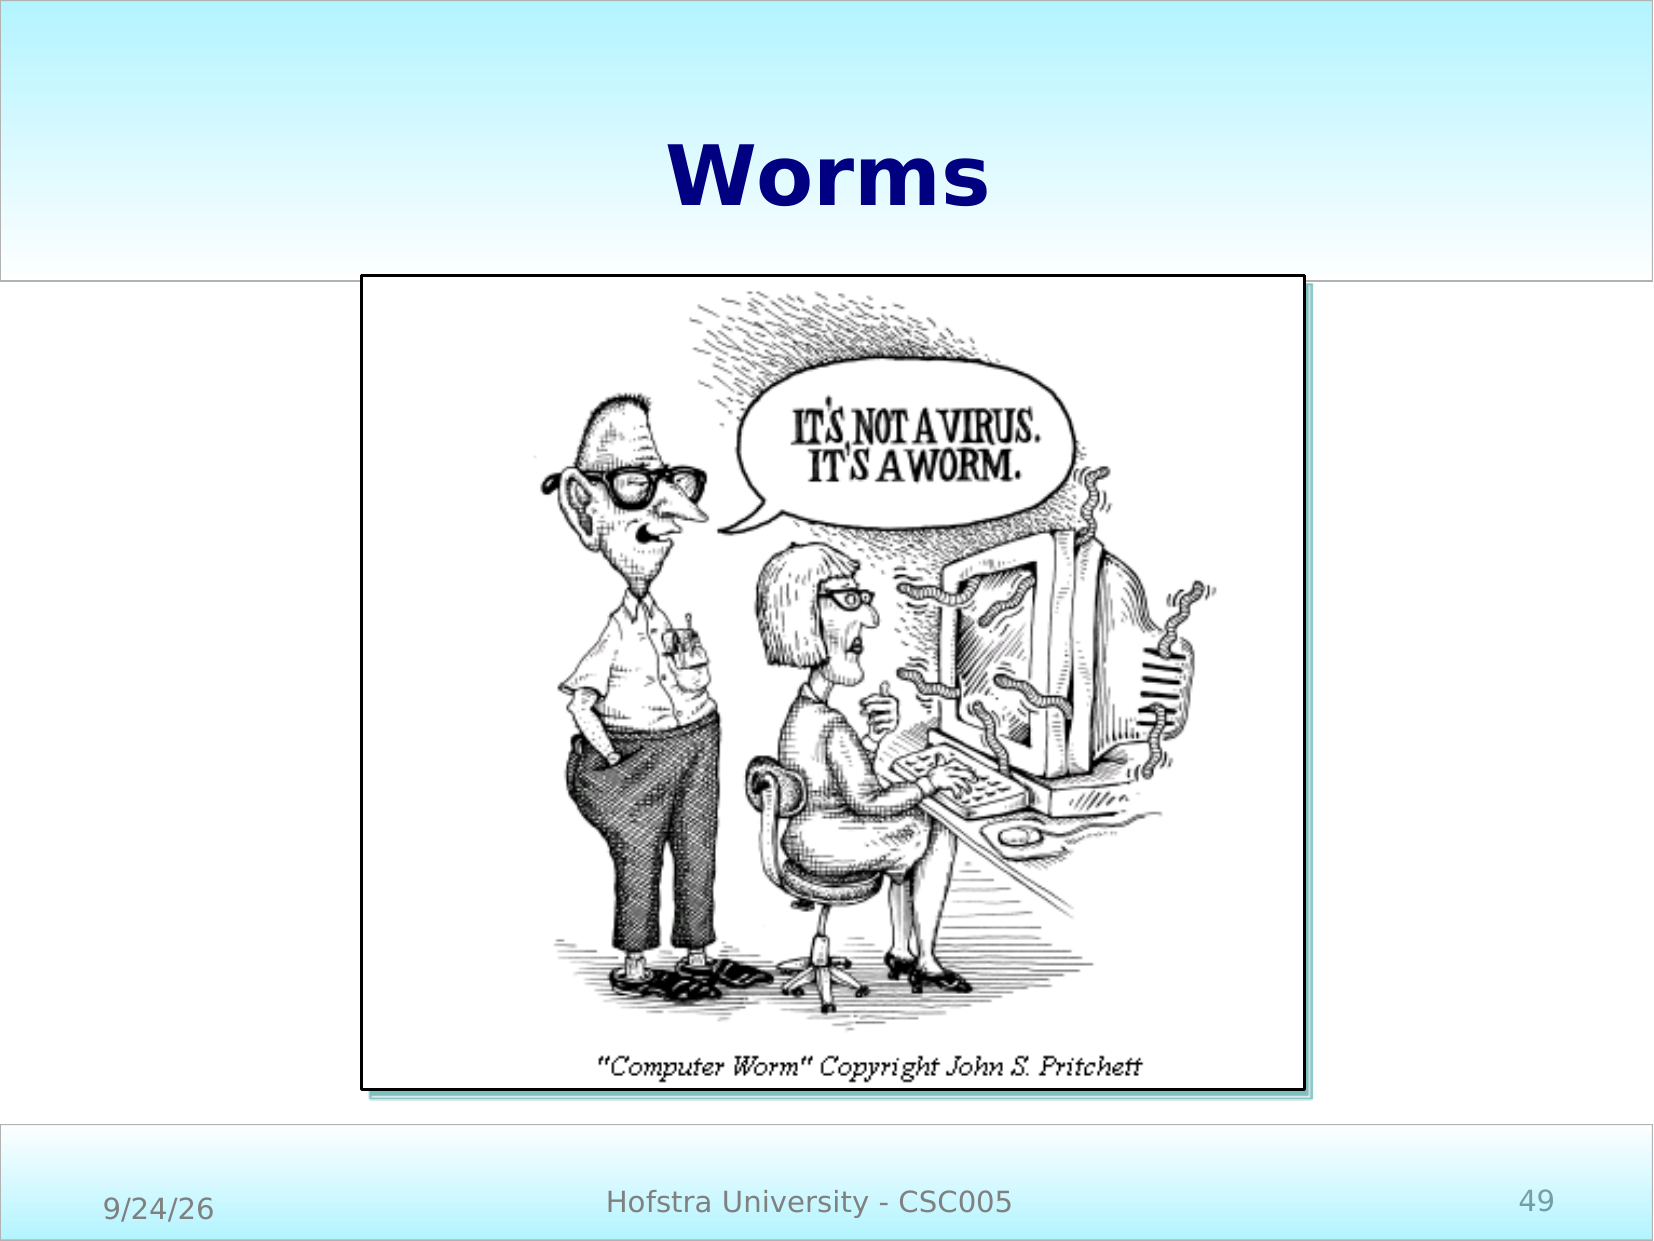

# Worms
49
Hofstra University - CSC005